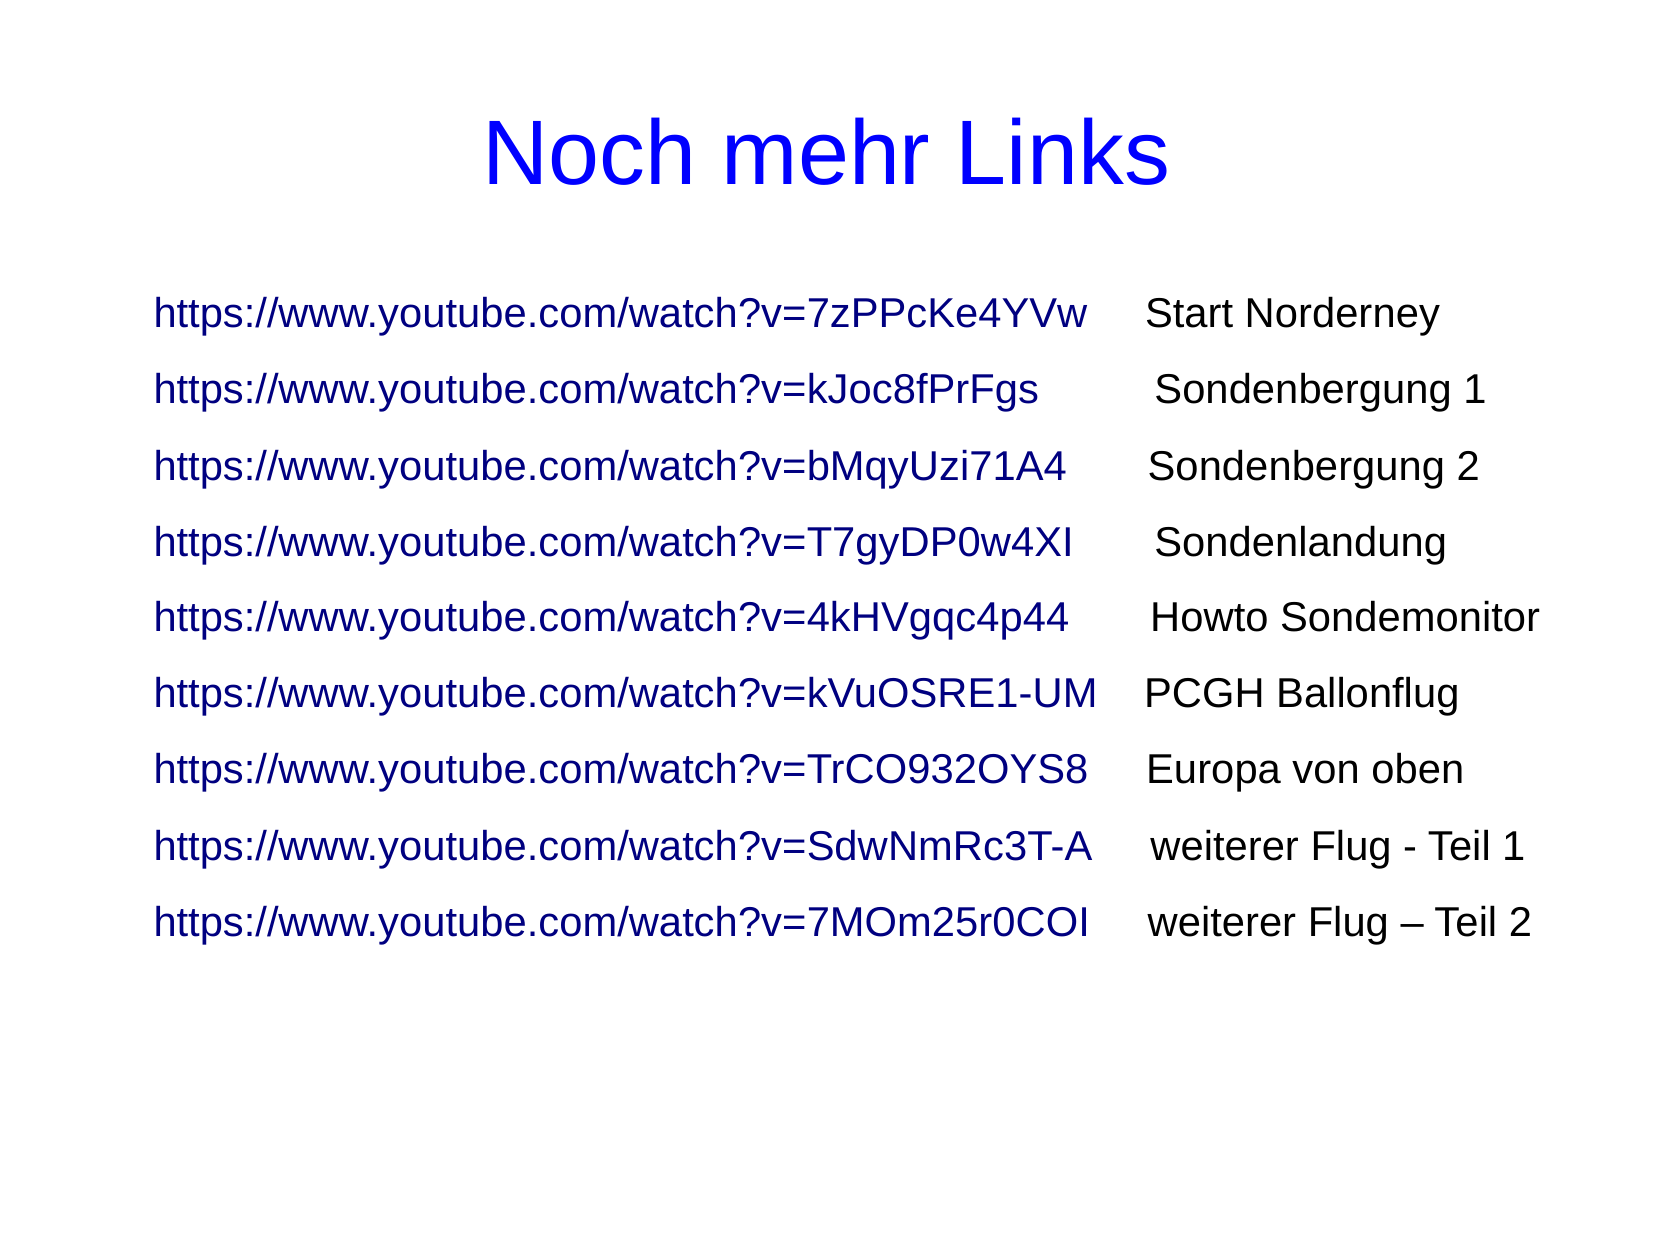

# Noch mehr Links
https://www.youtube.com/watch?v=7zPPcKe4YVw Start Norderney
https://www.youtube.com/watch?v=kJoc8fPrFgs Sondenbergung 1
https://www.youtube.com/watch?v=bMqyUzi71A4 Sondenbergung 2
https://www.youtube.com/watch?v=T7gyDP0w4XI Sondenlandung
https://www.youtube.com/watch?v=4kHVgqc4p44 Howto Sondemonitor
https://www.youtube.com/watch?v=kVuOSRE1-UM PCGH Ballonflug
https://www.youtube.com/watch?v=TrCO932OYS8 Europa von oben
https://www.youtube.com/watch?v=SdwNmRc3T-A weiterer Flug - Teil 1
https://www.youtube.com/watch?v=7MOm25r0COI weiterer Flug – Teil 2